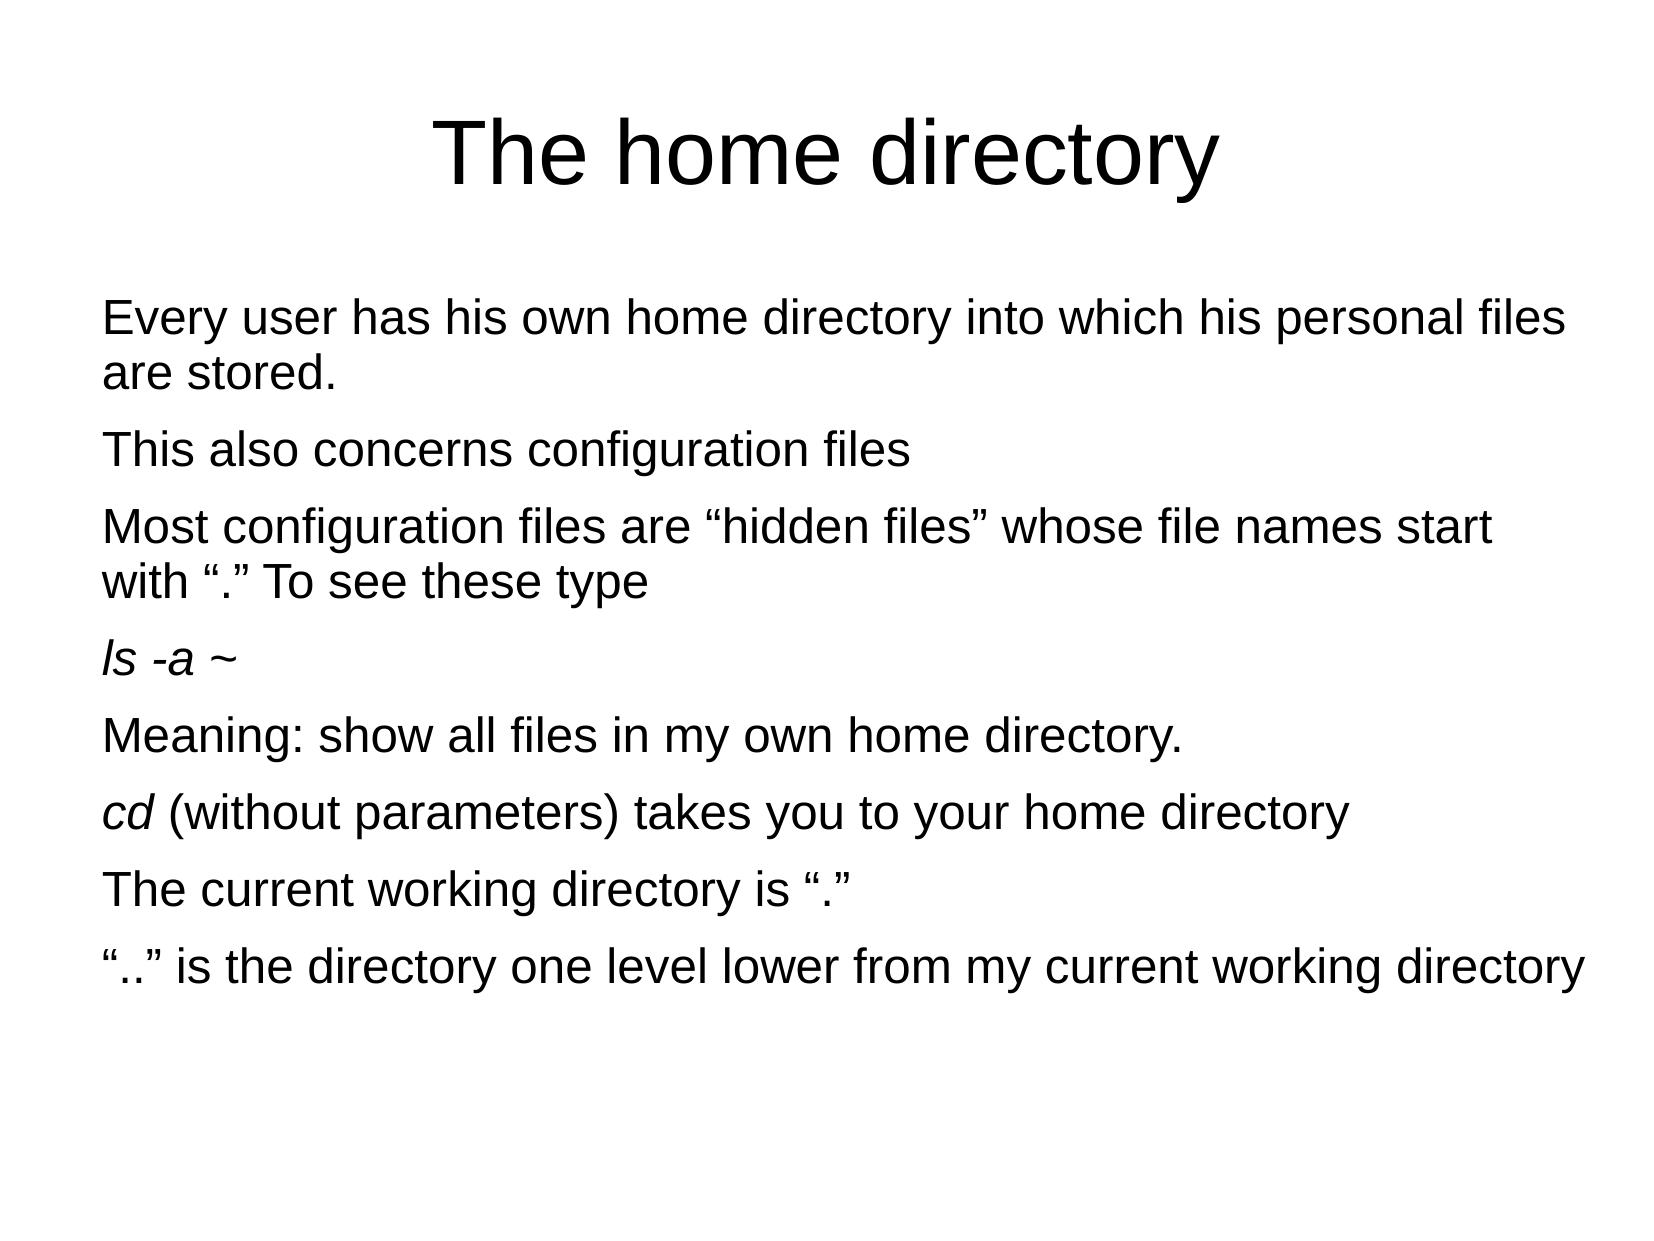

# The home directory
Every user has his own home directory into which his personal files are stored.
This also concerns configuration files
Most configuration files are “hidden files” whose file names start with “.” To see these type
ls -a ~
Meaning: show all files in my own home directory.
cd (without parameters) takes you to your home directory
The current working directory is “.”
“..” is the directory one level lower from my current working directory